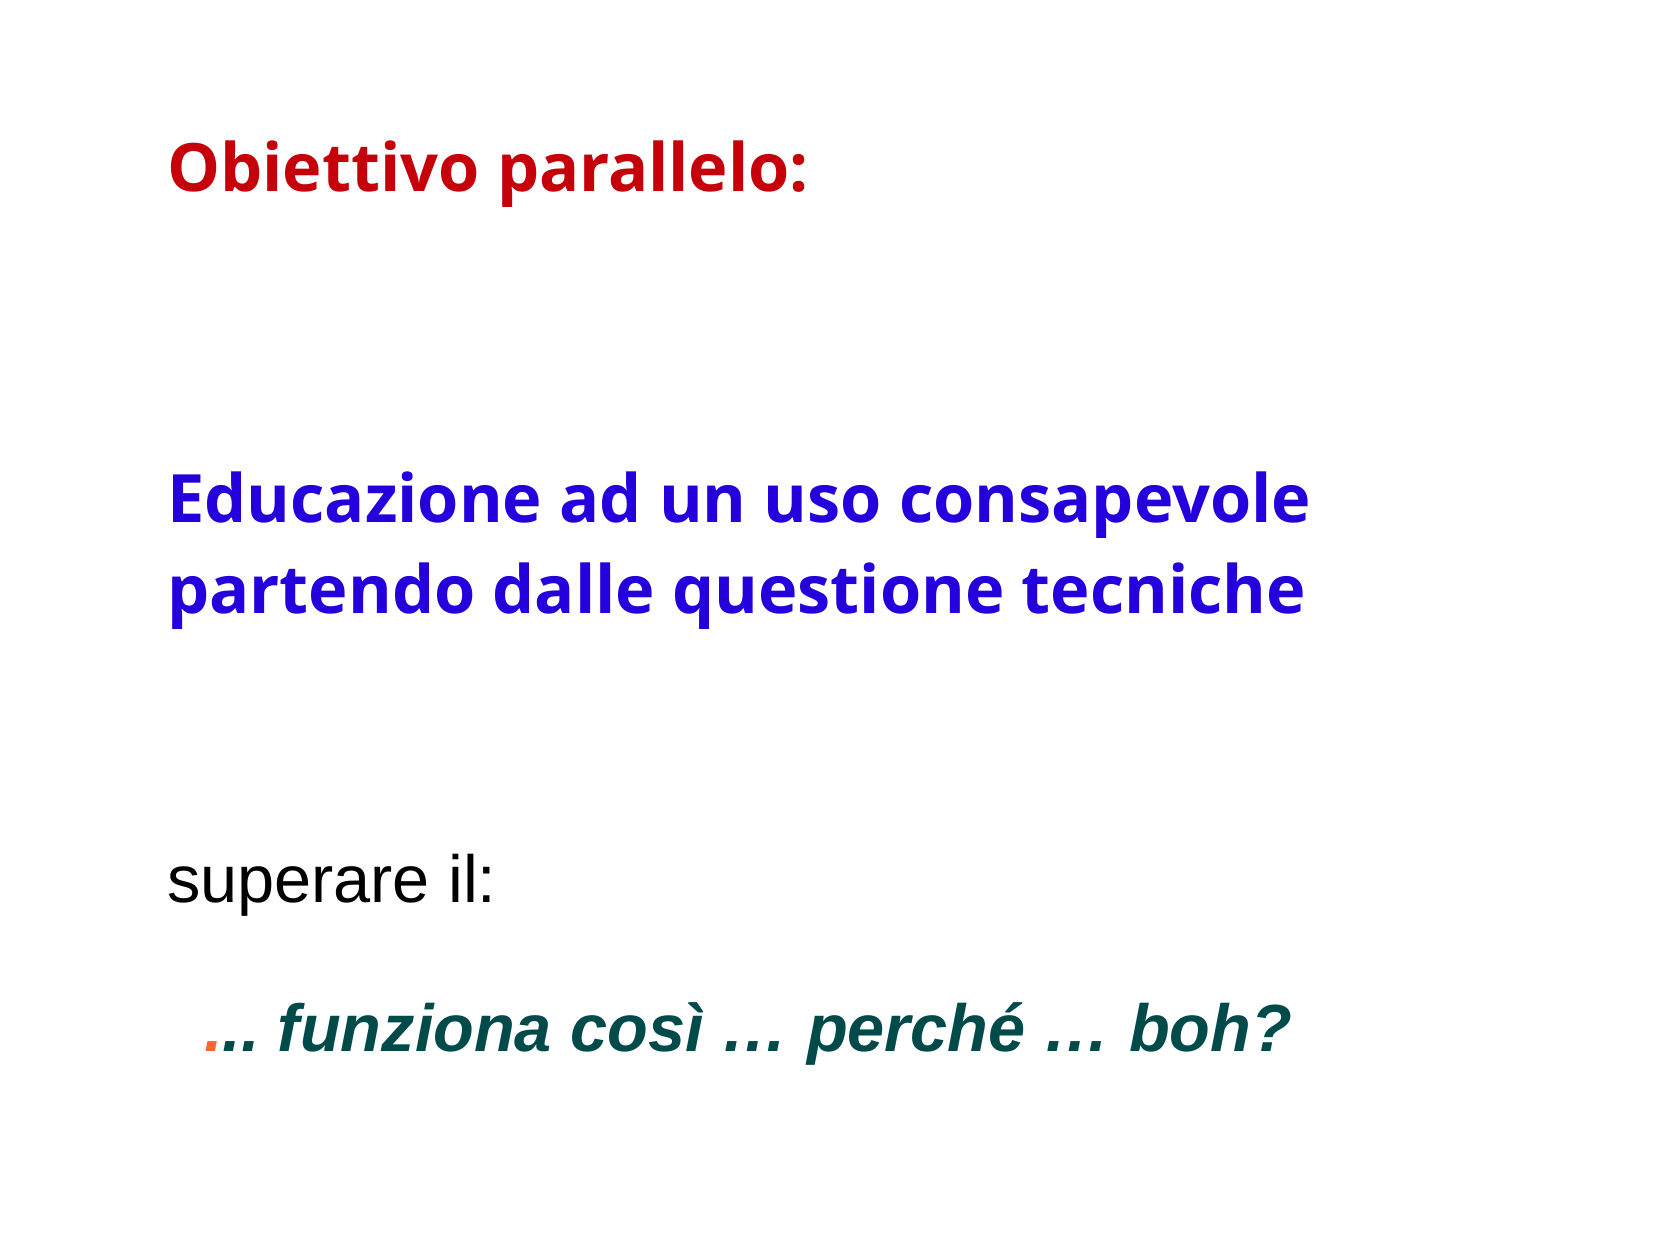

# Obiettivo parallelo:
Educazione ad un uso consapevole partendo dalle questione tecniche
superare il:
 ... funziona così … perché … boh?